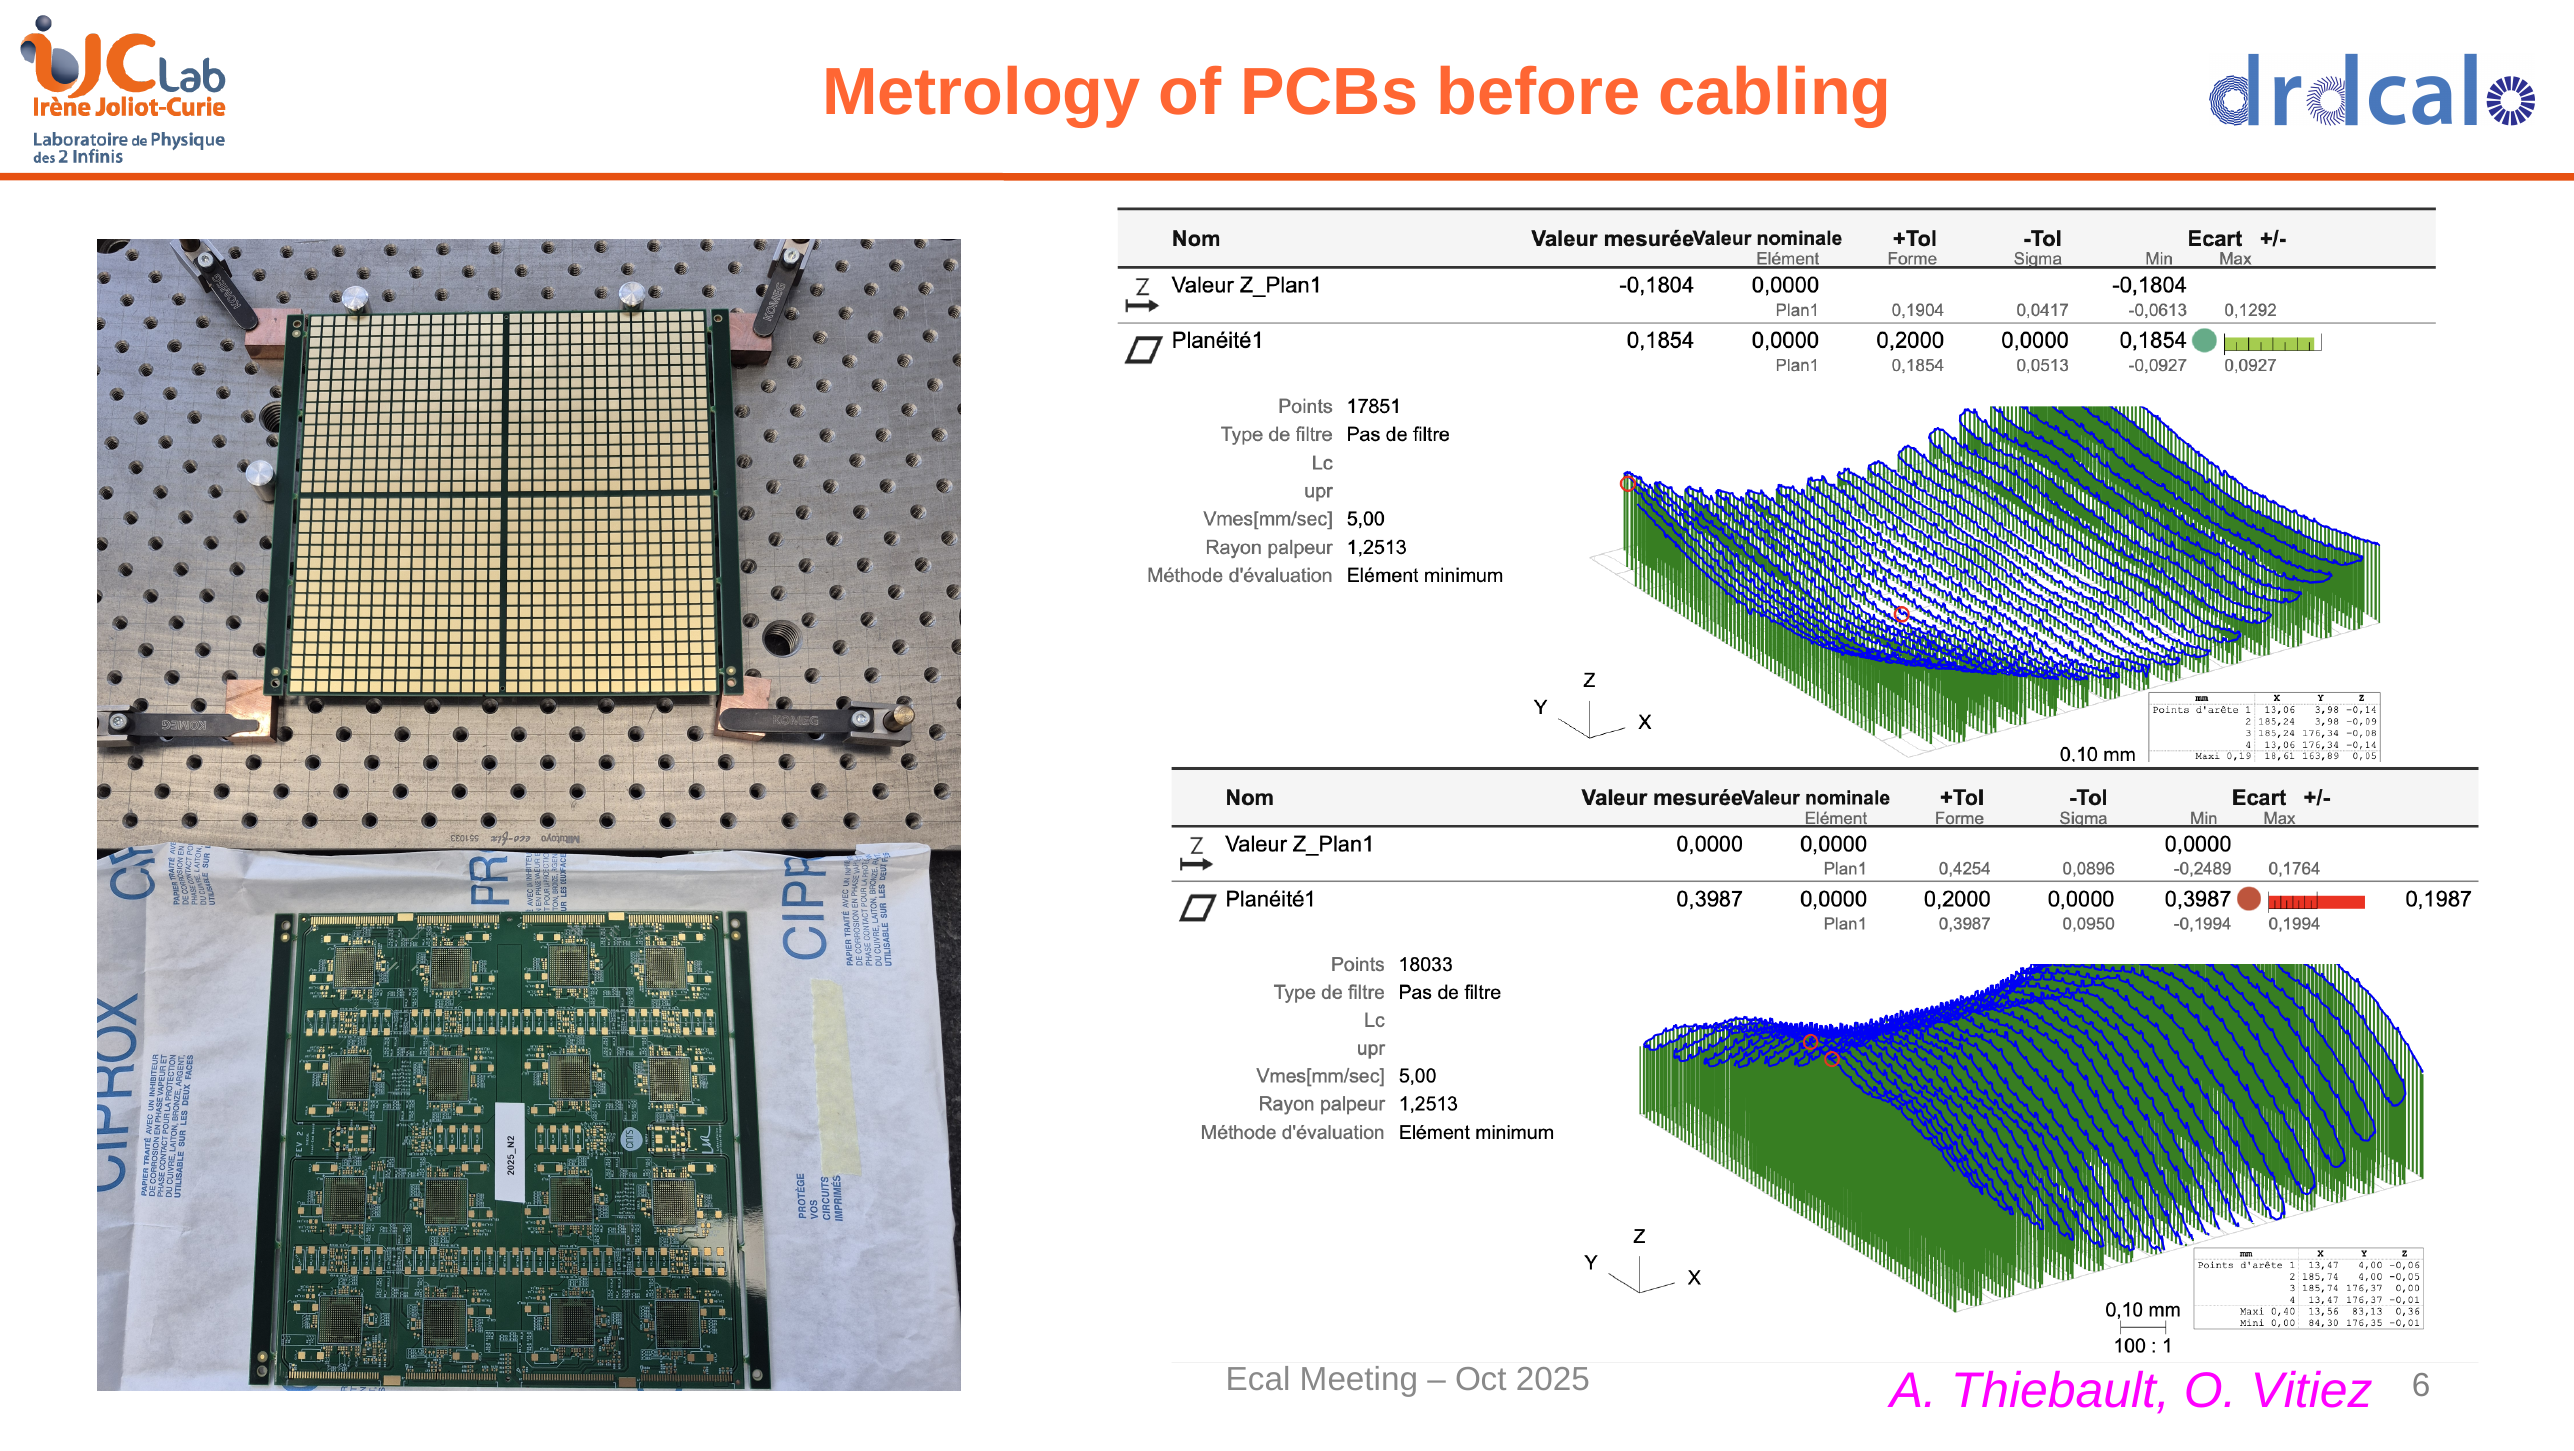

# Metrology of PCBs before cabling
6
A. Thiebault, O. Vitiez